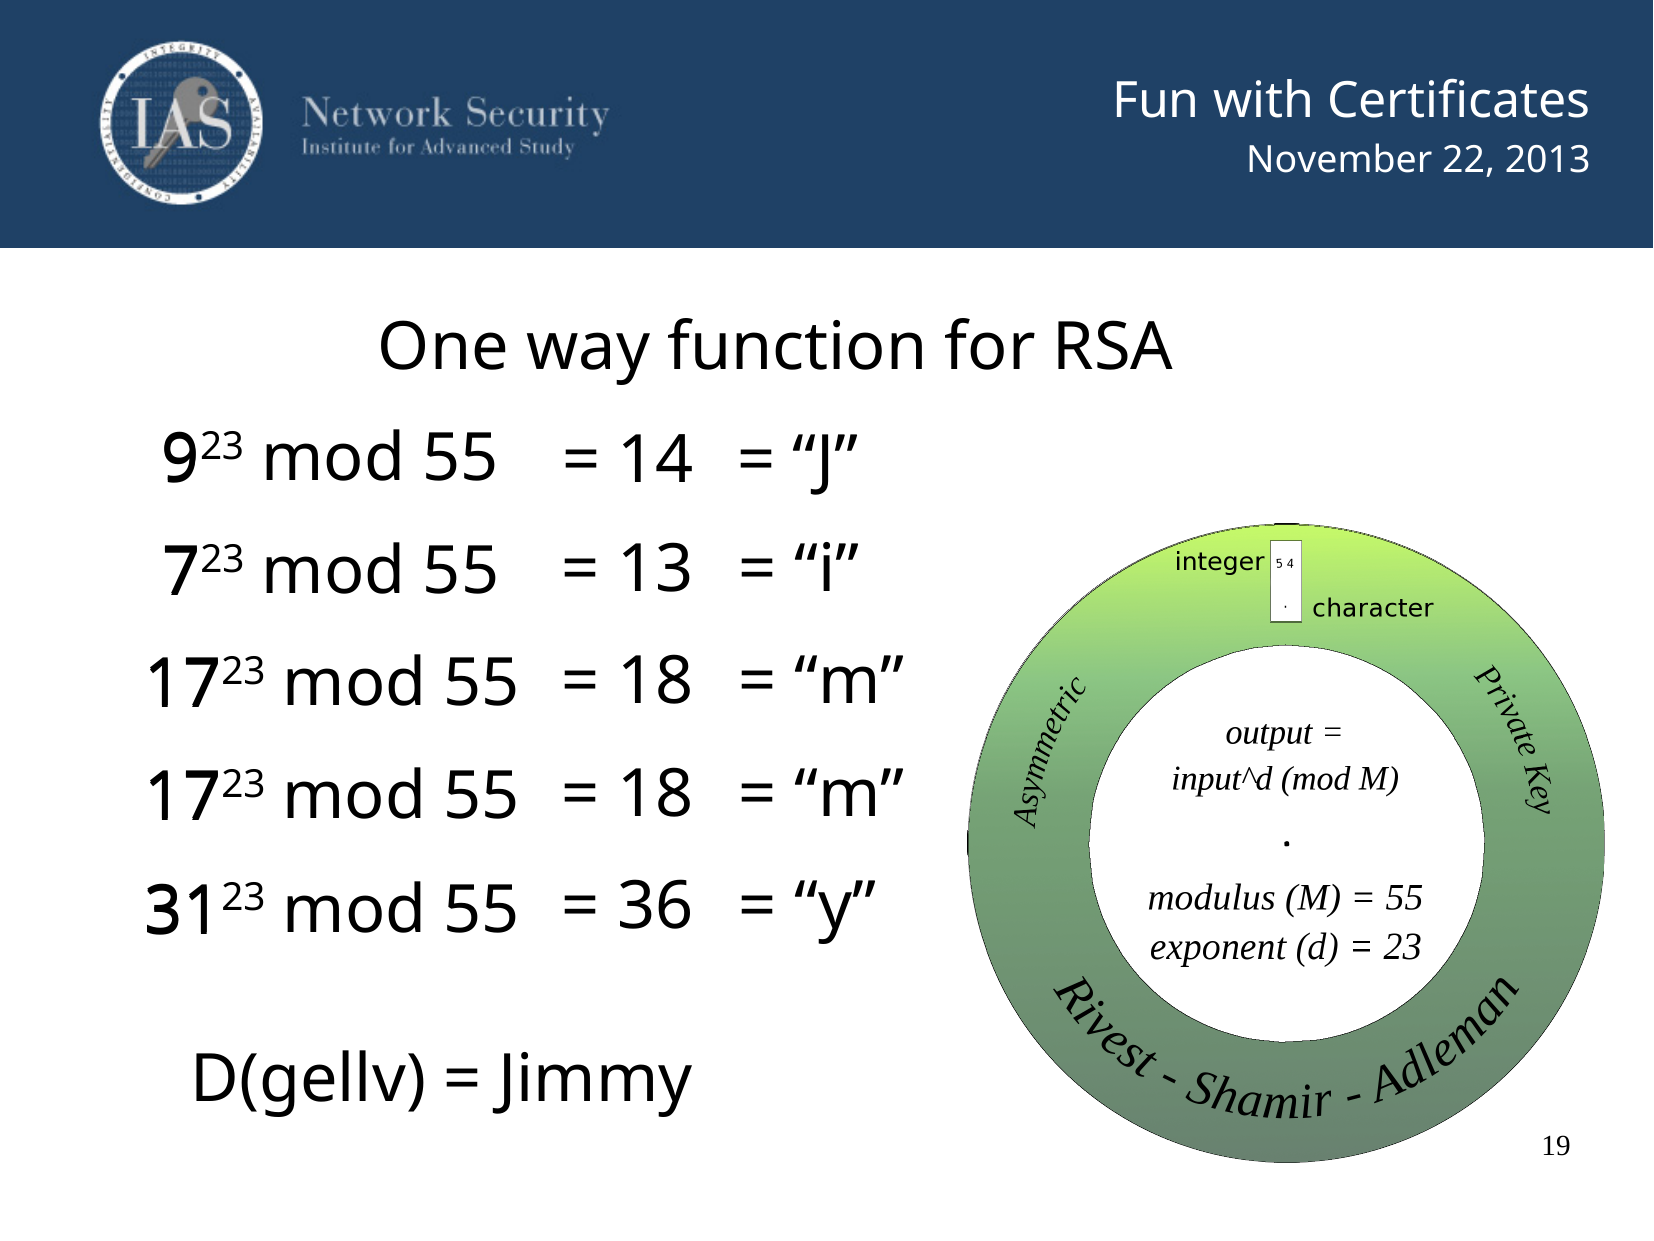

#
One way function for RSA
 923 mod 55
 9
= “J”
= 14
= 13
= “i”
 723 mod 55
 7
= 18
= “m”
1723 mod 55
17
= 18
= “m”
1723 mod 55
17
= 36
= “y”
3123 mod 55
31
D(gellv) = Jimmy
19